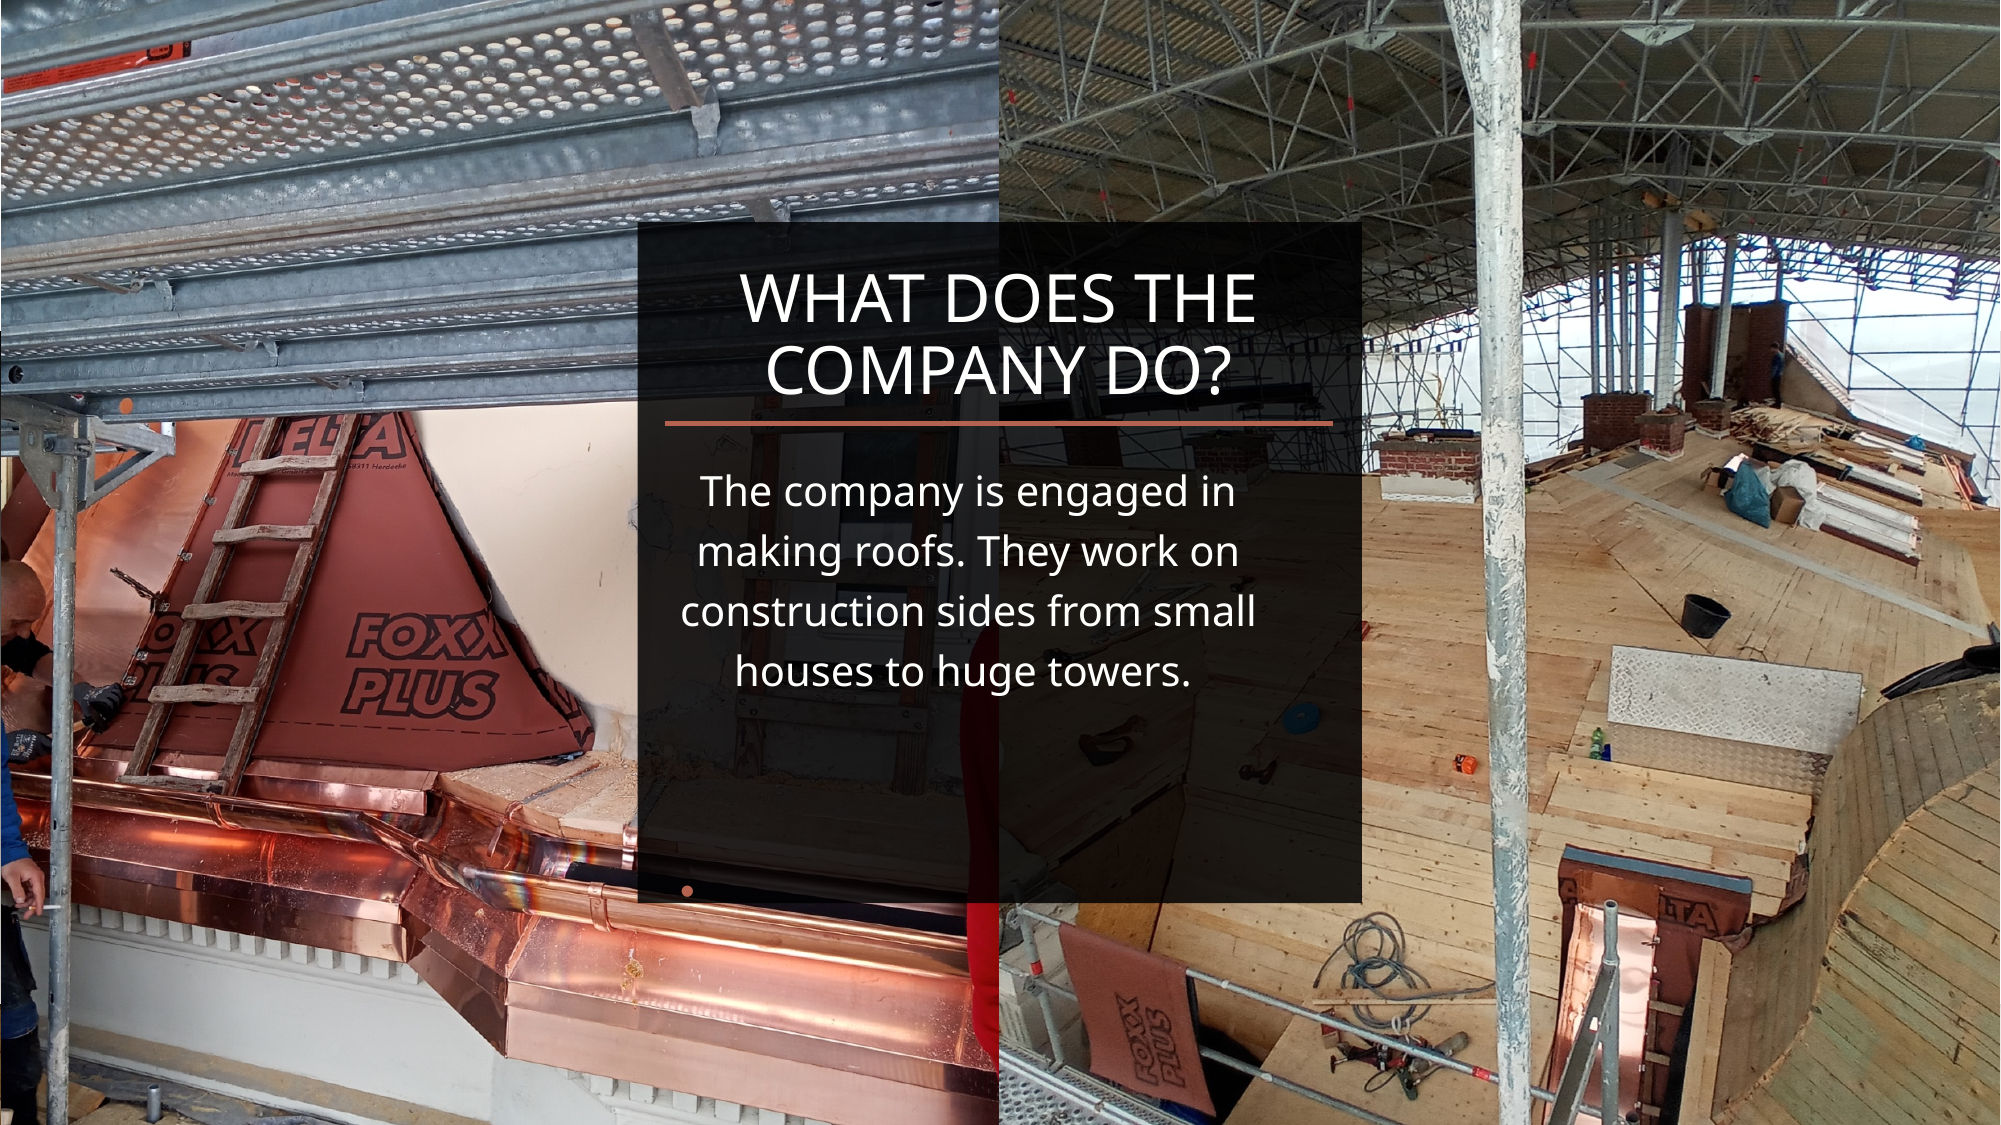

# What does the company do?
The company is engaged in making roofs. They work on construction sides from small houses to huge towers.